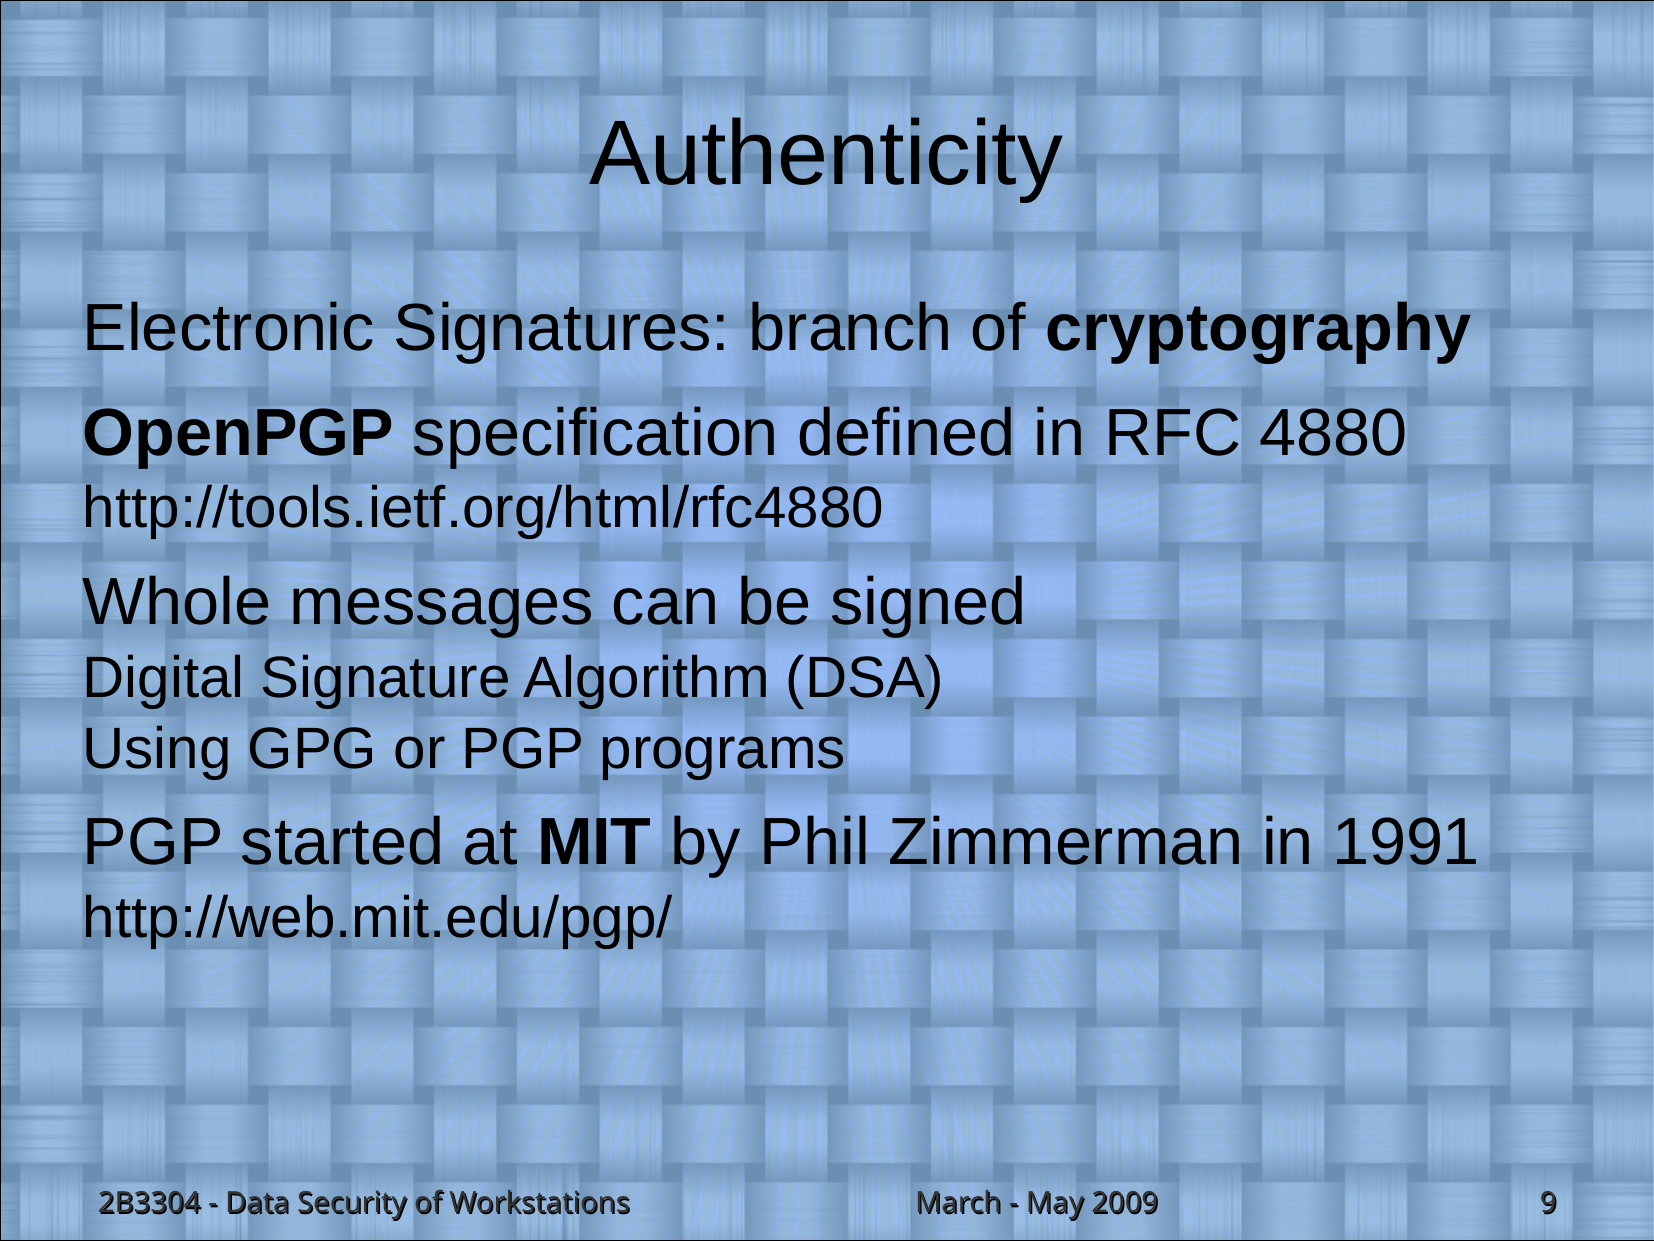

# Authenticity
Electronic Signatures: branch of cryptography
OpenPGP specification defined in RFC 4880
http://tools.ietf.org/html/rfc4880
Whole messages can be signed
Digital Signature Algorithm (DSA)
Using GPG or PGP programs
PGP started at MIT by Phil Zimmerman in 1991
http://web.mit.edu/pgp/